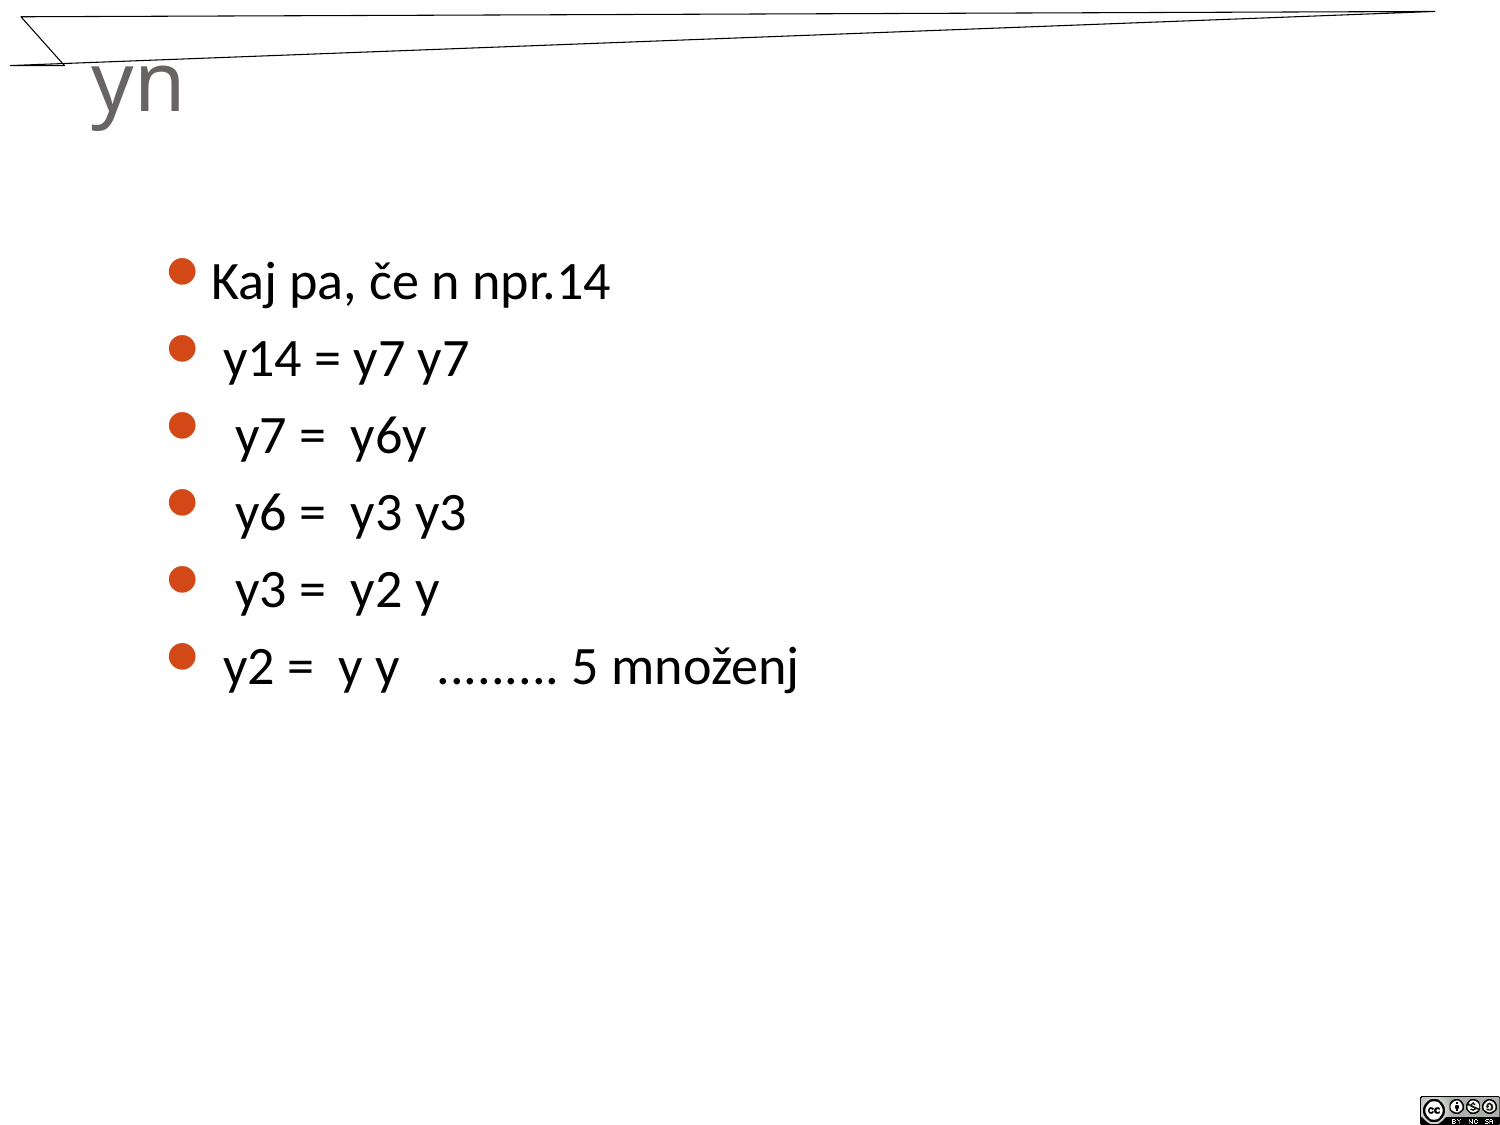

# yn
Kaj pa, če n npr.14
 y14 = y7 y7
 y7 = y6y
 y6 = y3 y3
 y3 = y2 y
 y2 = y y ......... 5 množenj